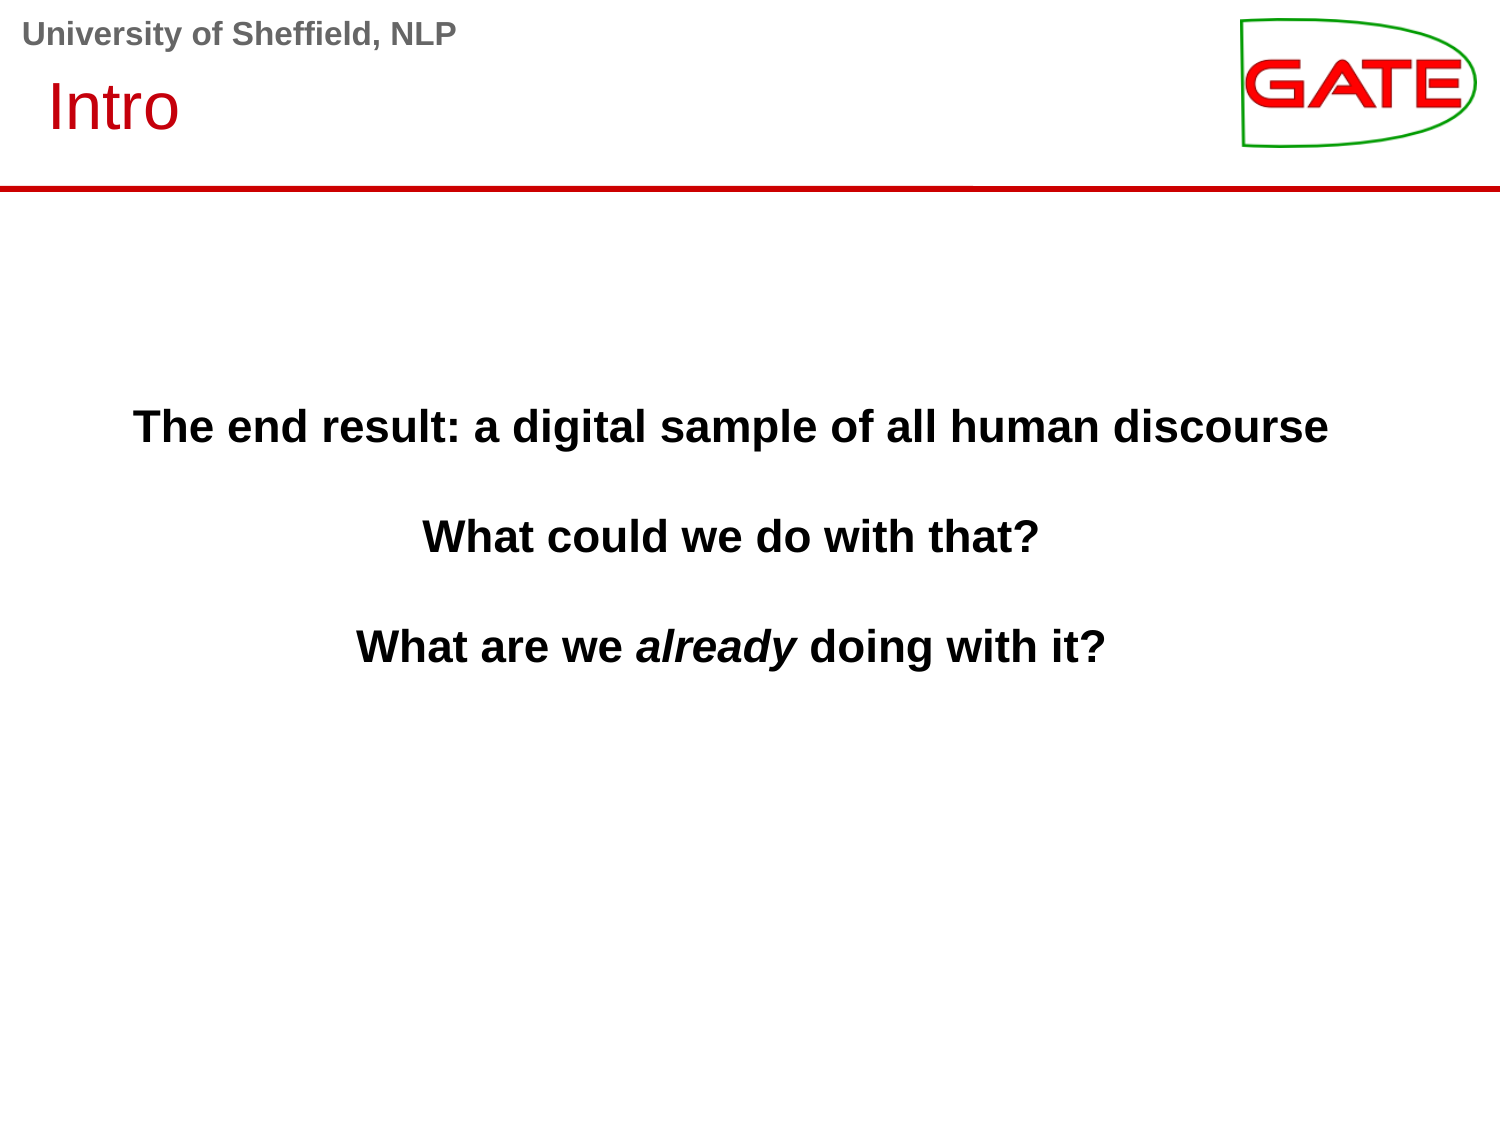

Intro
The end result: a digital sample of all human discourse
What could we do with that?
What are we already doing with it?